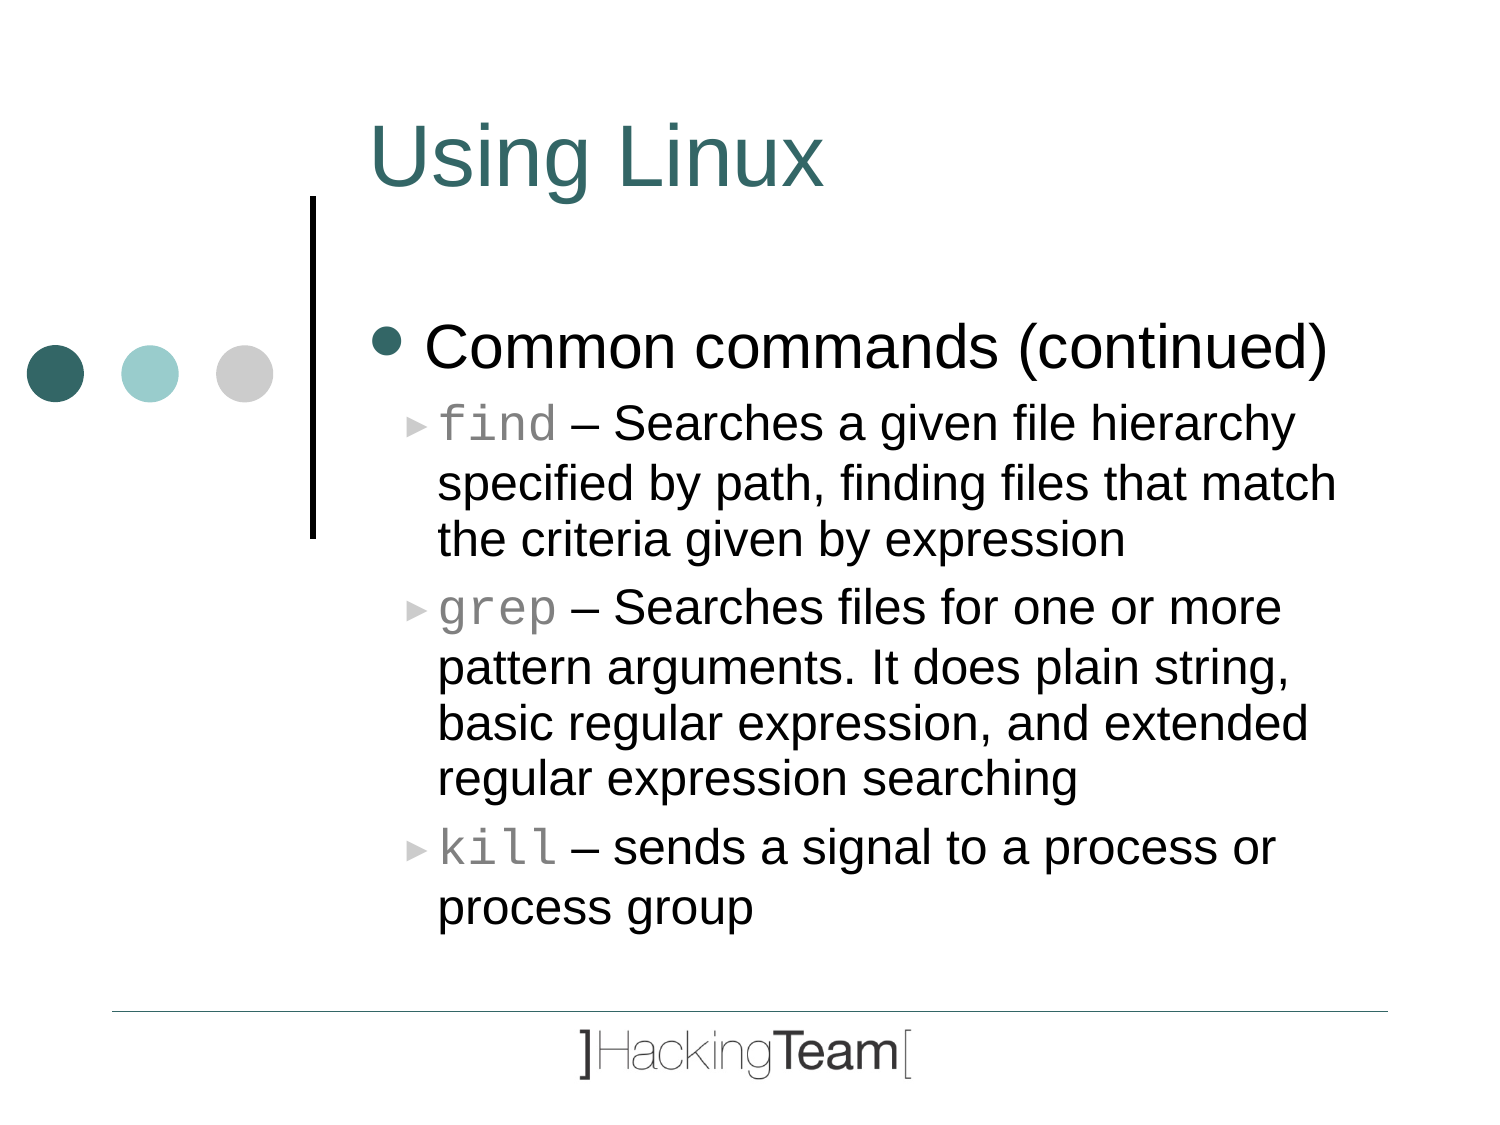

# Using Linux
Common commands (continued)
find – Searches a given file hierarchy specified by path, finding files that match the criteria given by expression
grep – Searches files for one or more pattern arguments. It does plain string, basic regular expression, and extended regular expression searching
kill – sends a signal to a process or process group